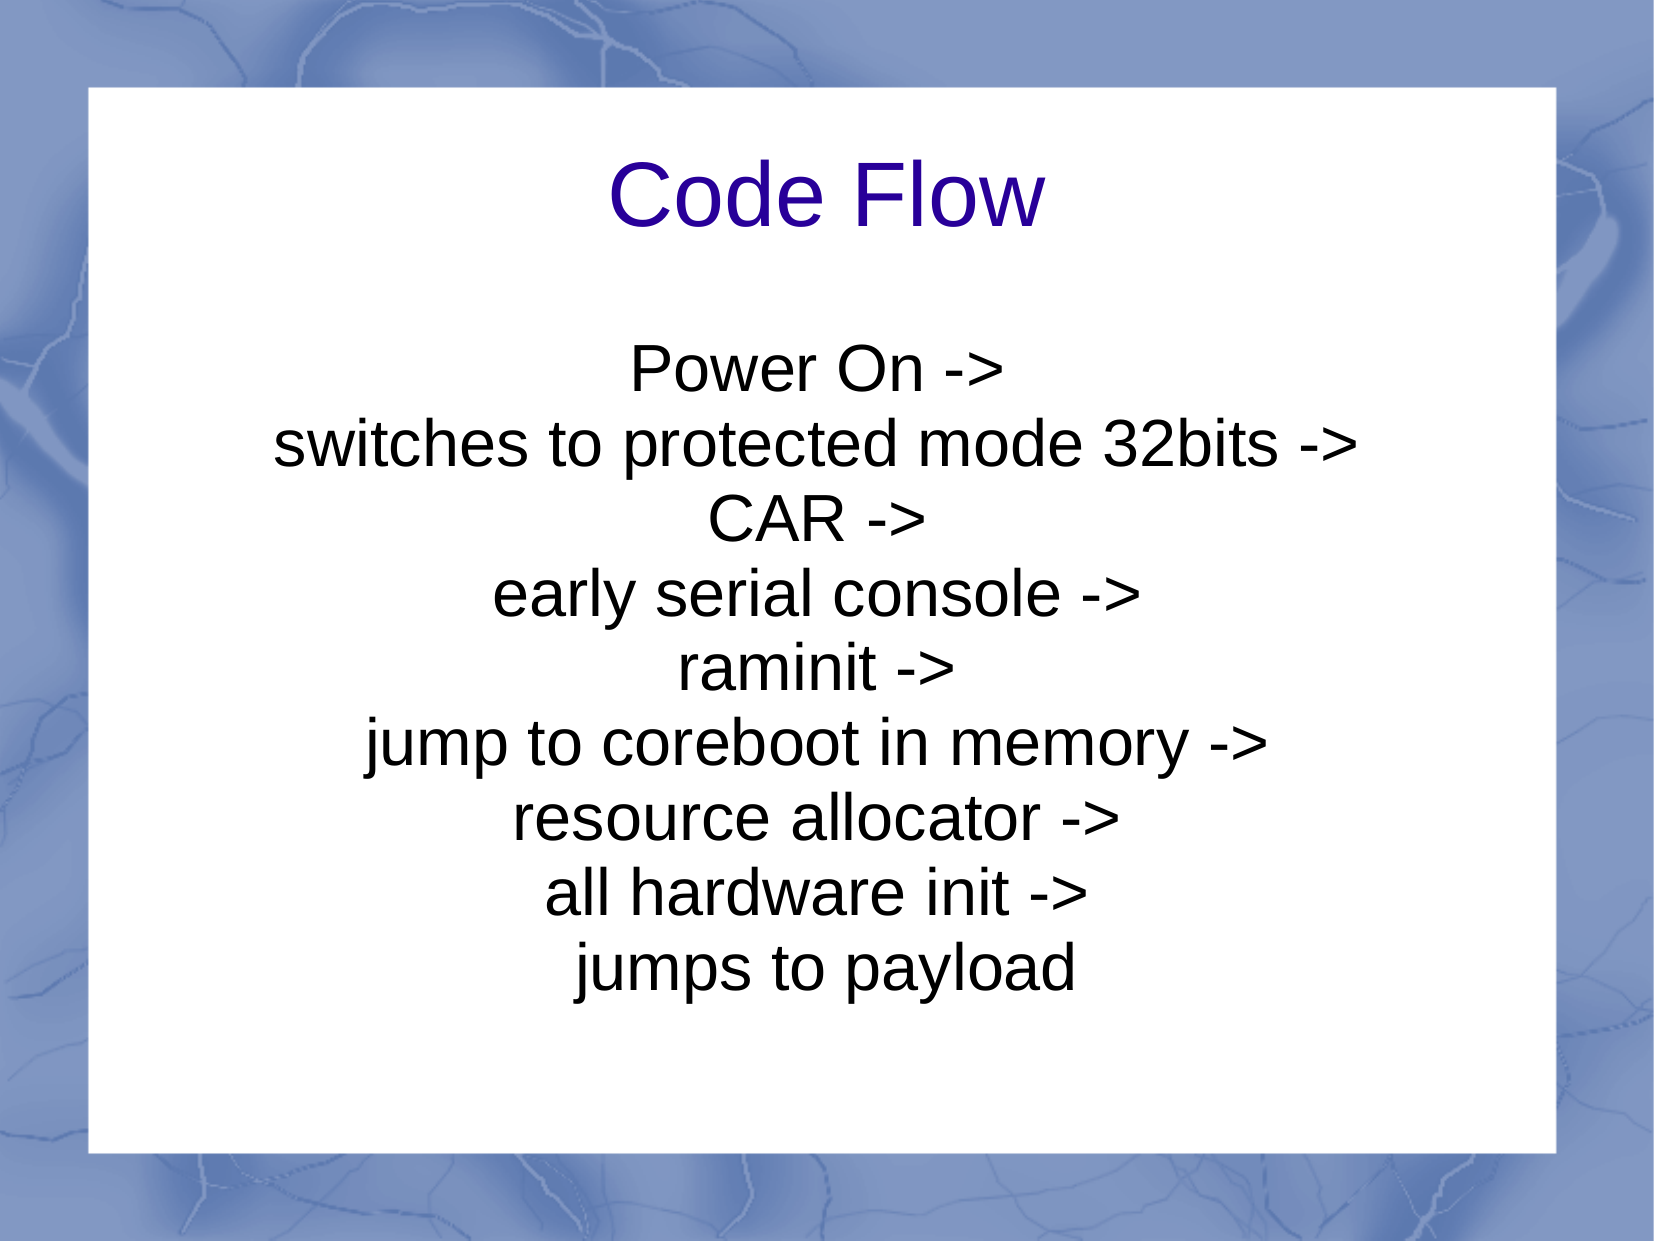

# Code Flow
Power On ->
switches to protected mode 32bits ->
CAR ->
early serial console ->
raminit ->
jump to coreboot in memory ->
resource allocator ->
all hardware init ->
jumps to payload